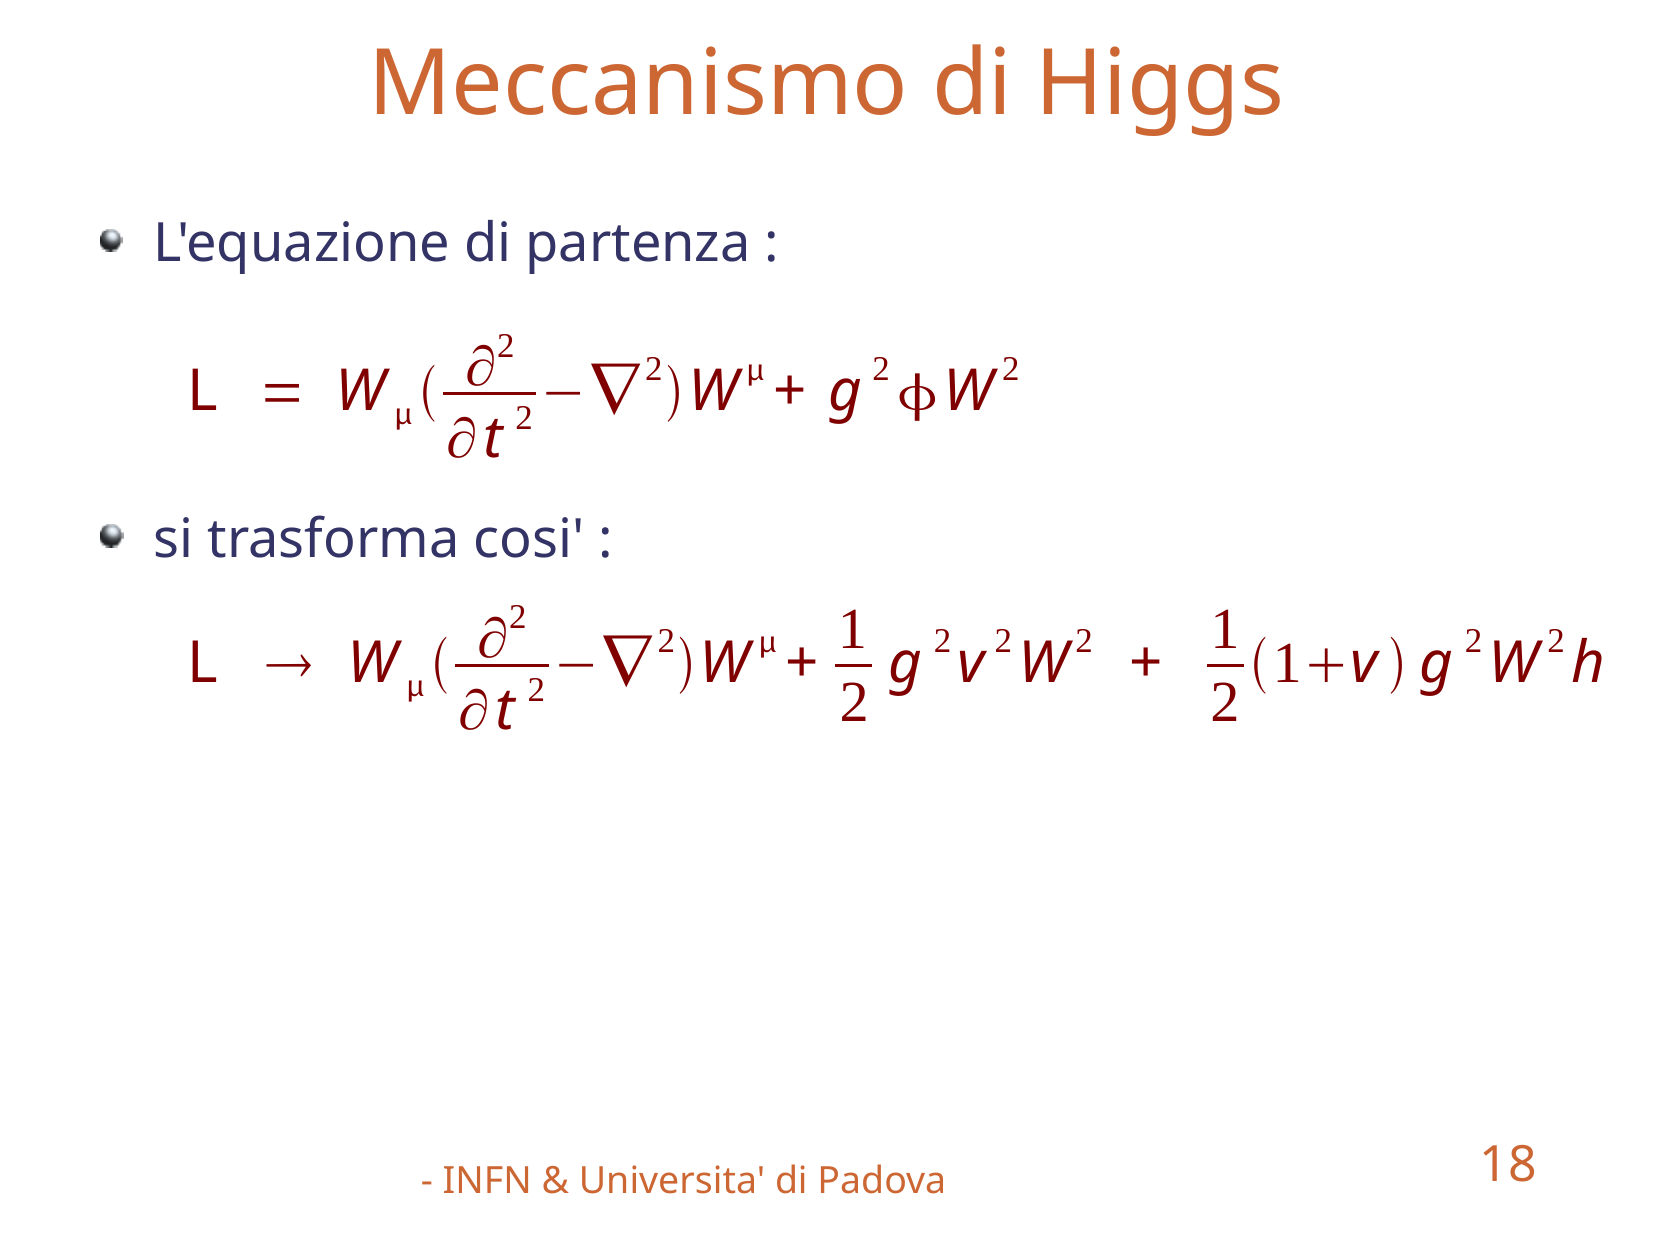

# Meccanismo di Higgs
L'equazione di partenza :
si trasforma cosi' :